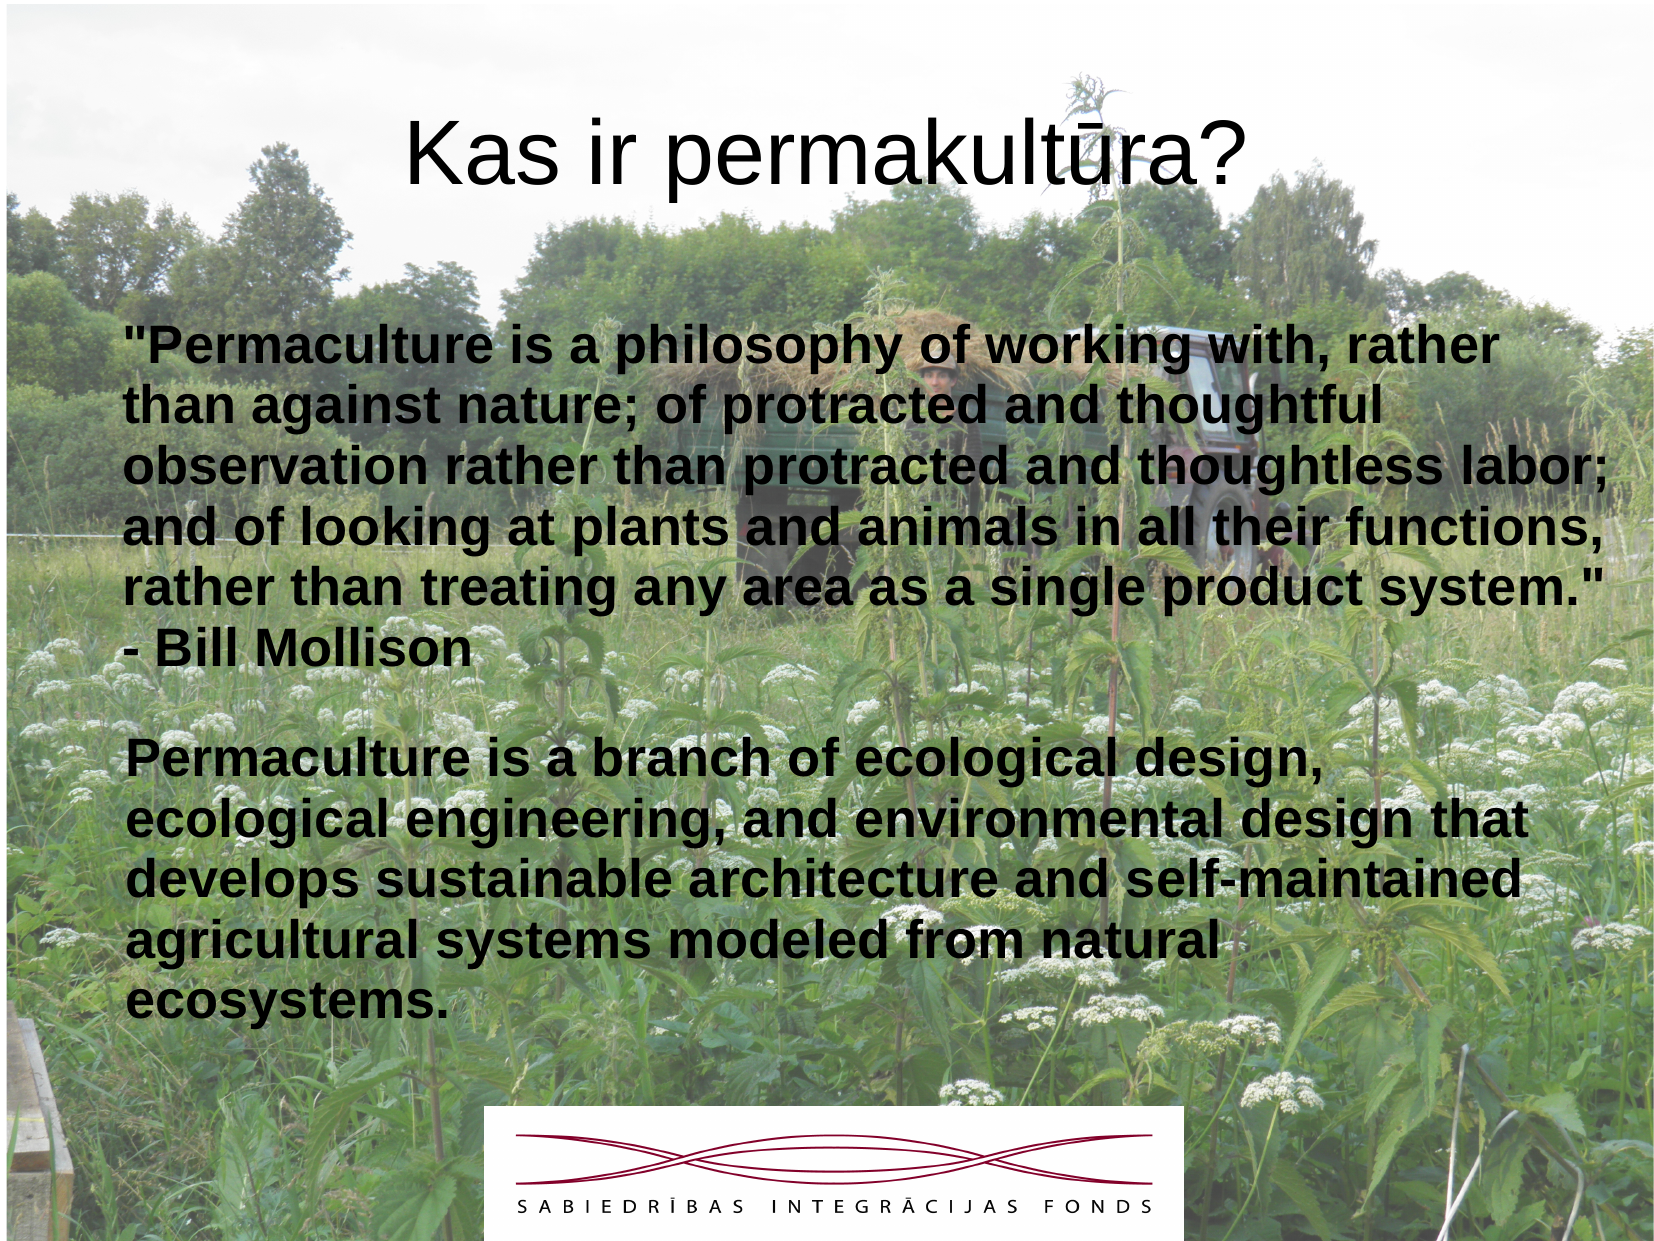

# Kas ir permakultūra?
"Permaculture is a philosophy of working with, rather than against nature; of protracted and thoughtful observation rather than protracted and thoughtless labor; and of looking at plants and animals in all their functions, rather than treating any area as a single product system." - Bill Mollison
Permaculture is a branch of ecological design, ecological engineering, and environmental design that develops sustainable architecture and self-maintained agricultural systems modeled from natural ecosystems.